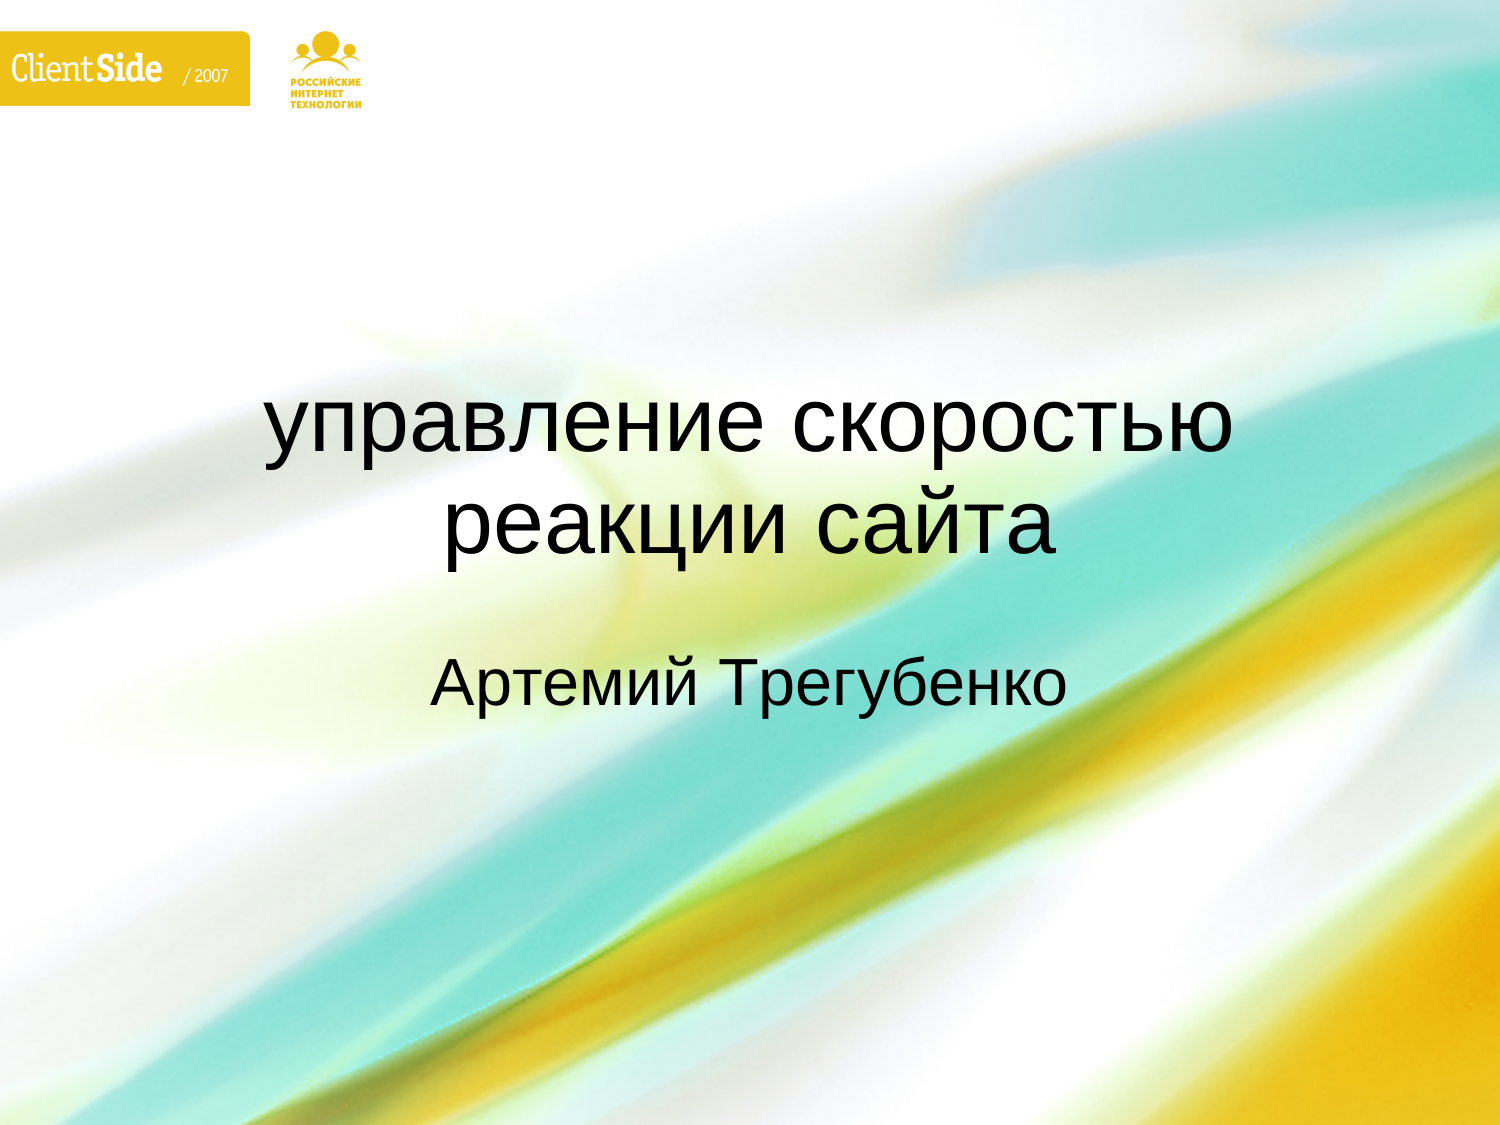

# управление скоростью реакции сайта
Артемий Трегубенко